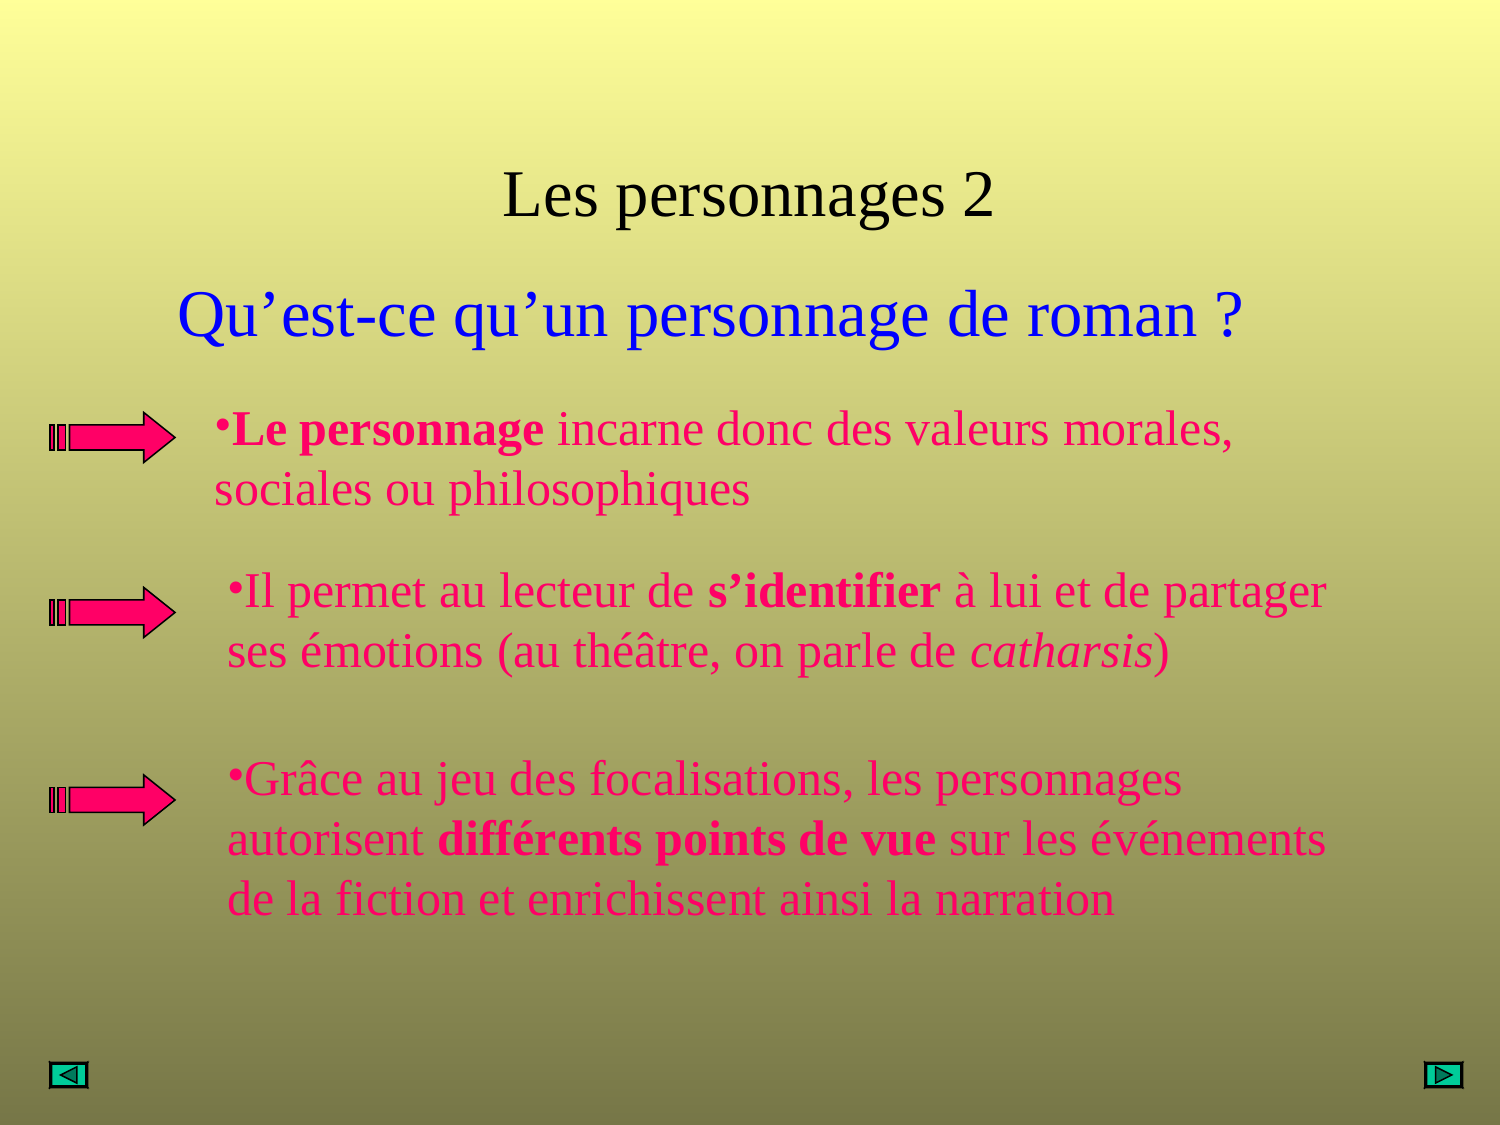

# Les personnages 2
Qu’est-ce qu’un personnage de roman ?
Le personnage incarne donc des valeurs morales, sociales ou philosophiques
Il permet au lecteur de s’identifier à lui et de partager ses émotions (au théâtre, on parle de catharsis)
Grâce au jeu des focalisations, les personnages autorisent différents points de vue sur les événements de la fiction et enrichissent ainsi la narration